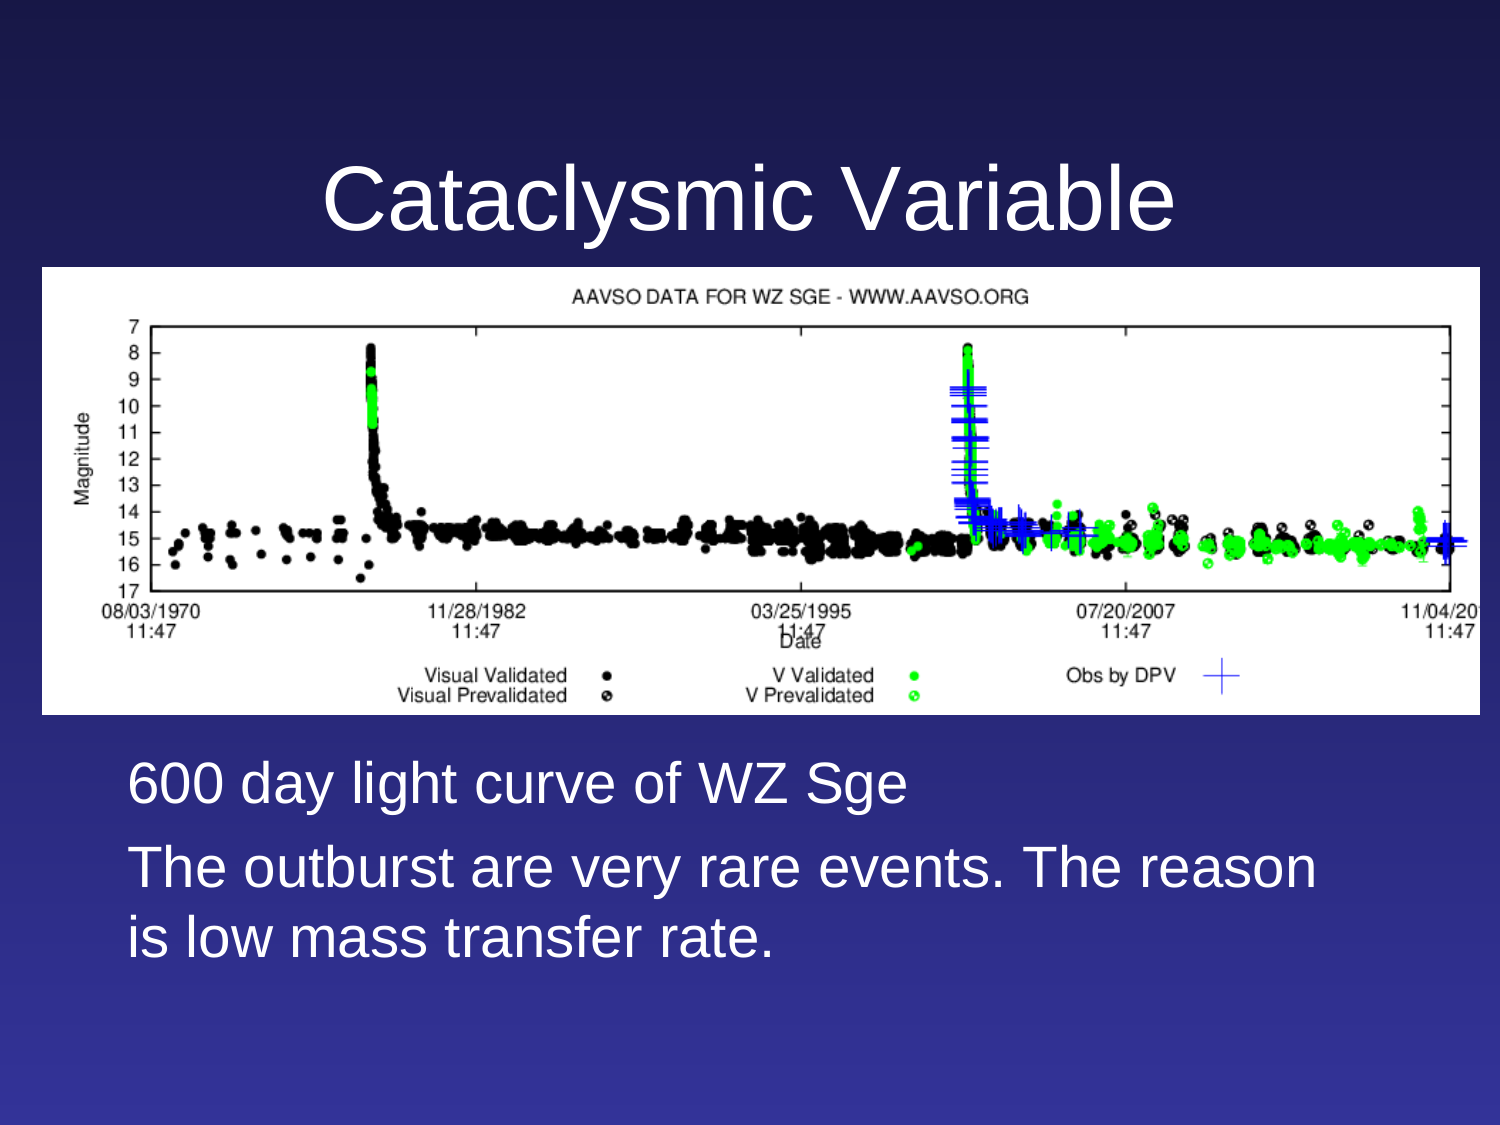

# Cataclysmic Variable
600 day light curve of WZ Sge
The outburst are very rare events. The reason is low mass transfer rate.